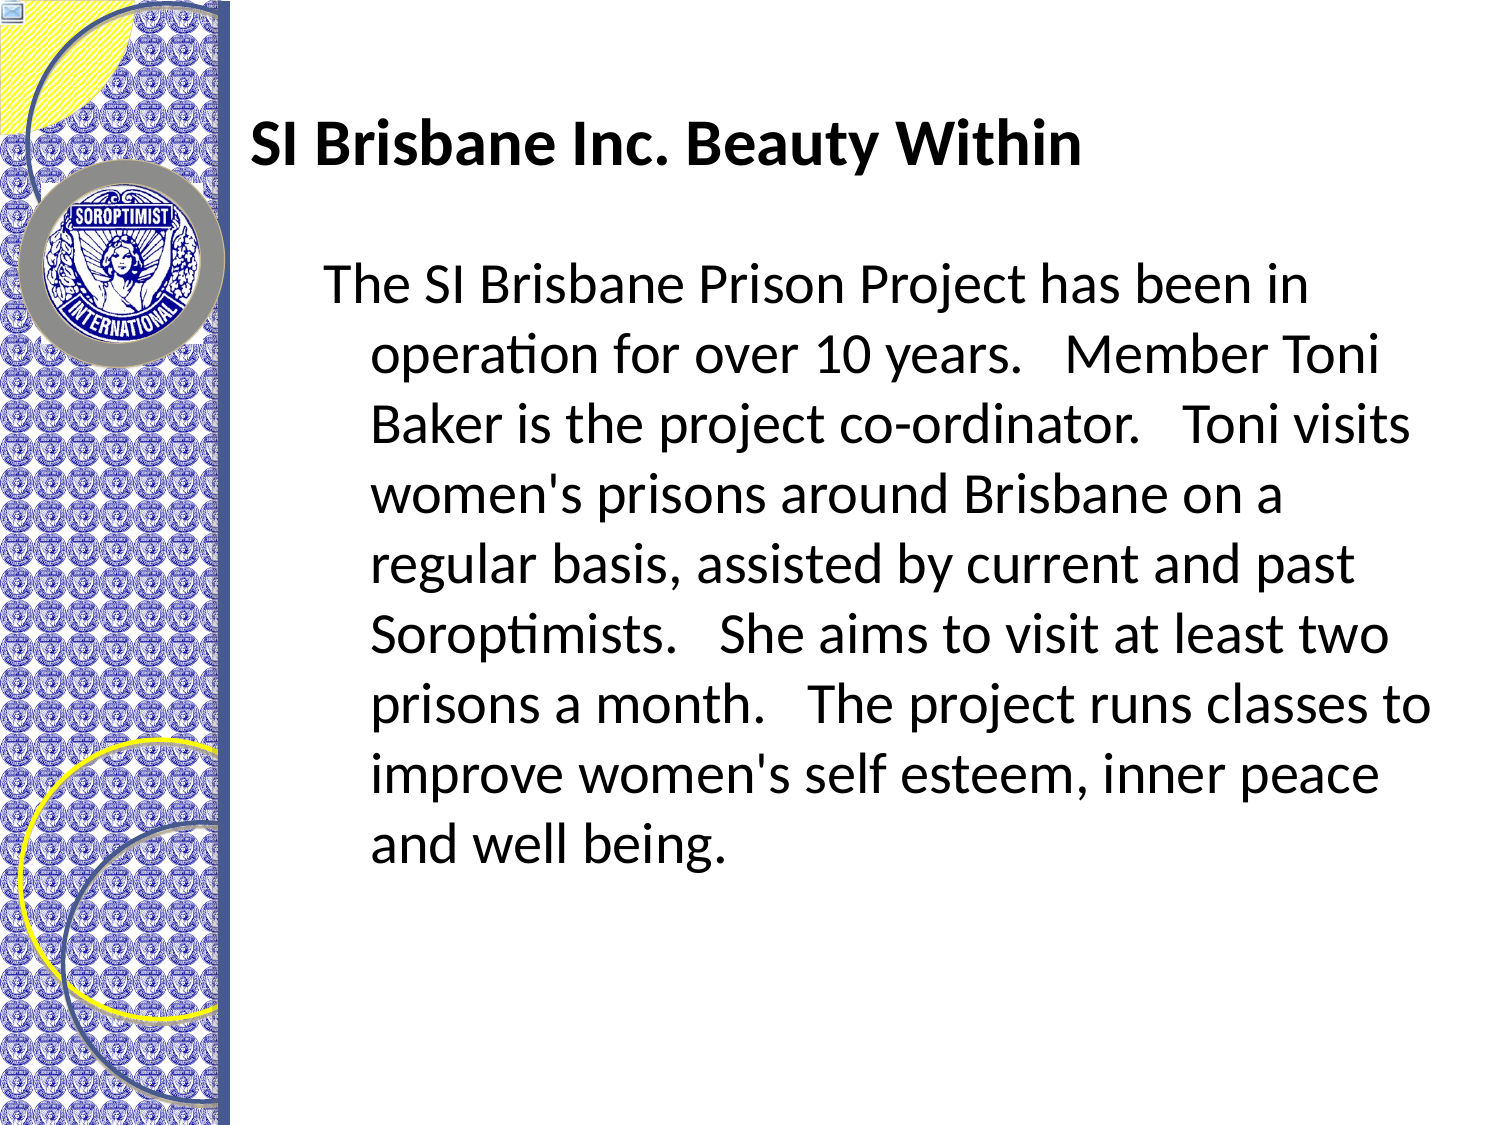

# SI Brisbane Inc. Beauty Within
The SI Brisbane Prison Project has been in operation for over 10 years.   Member Toni Baker is the project co-ordinator.   Toni visits women's prisons around Brisbane on a regular basis, assisted by current and past Soroptimists.   She aims to visit at least two prisons a month.   The project runs classes to improve women's self esteem, inner peace and well being.